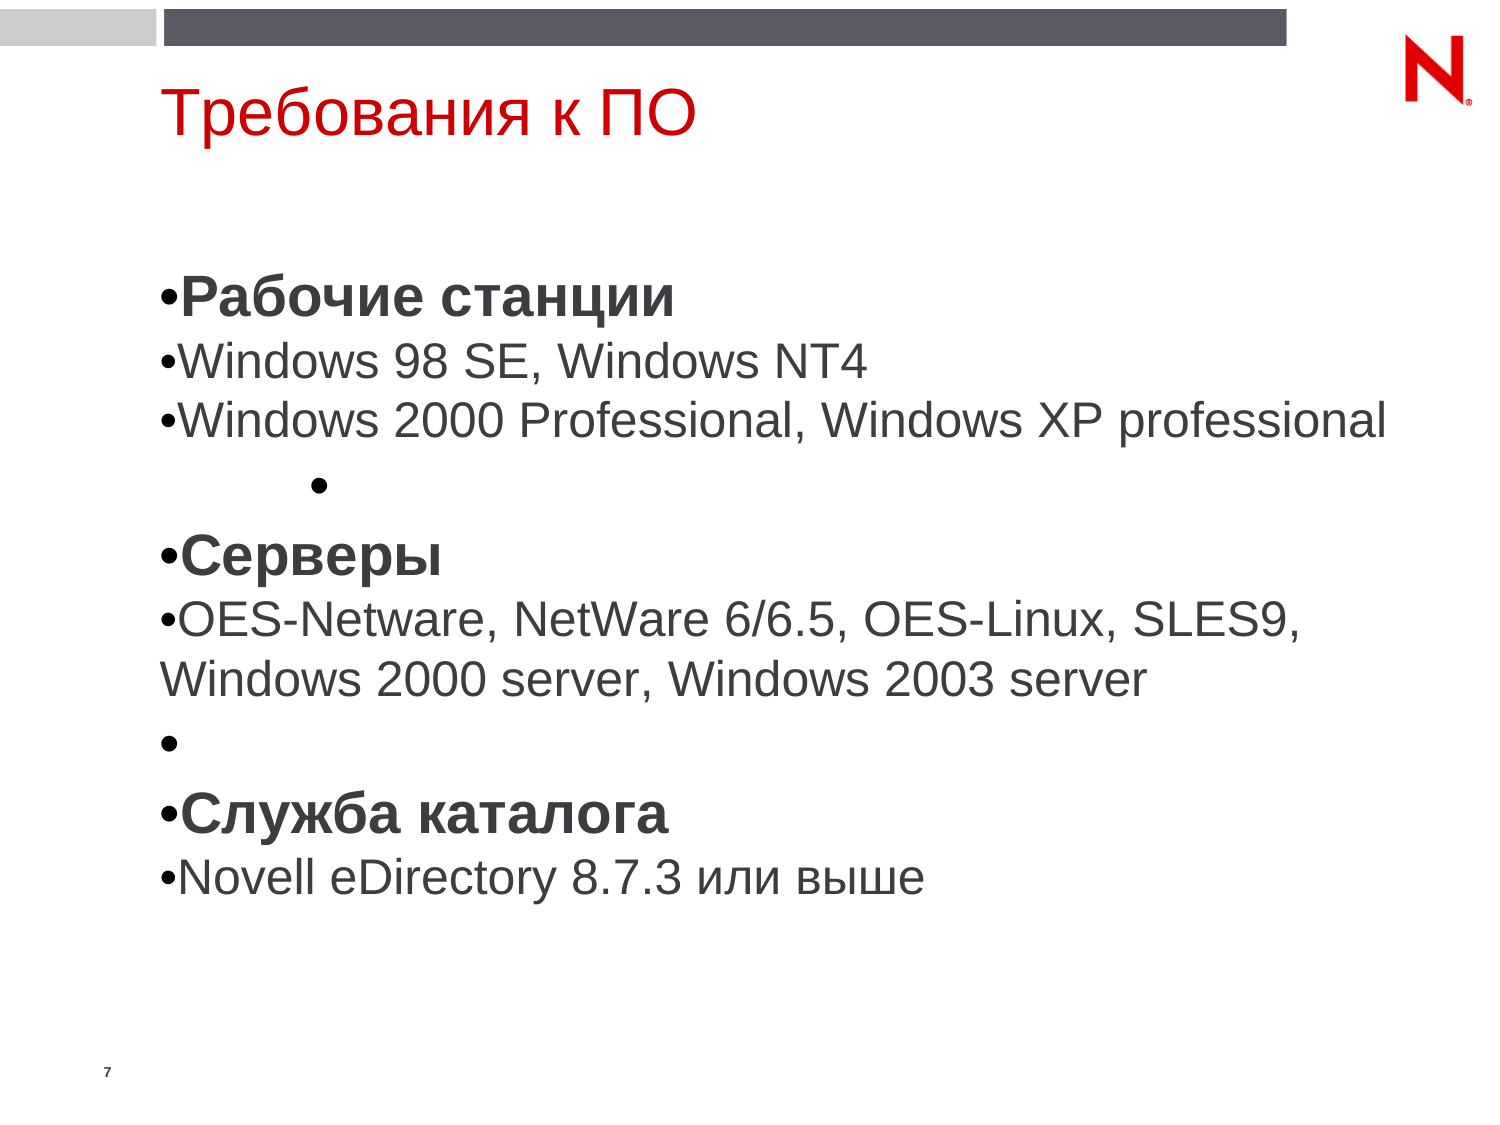

Требования к ПО
Рабочие станции
Windows 98 SE, Windows NT4
Windows 2000 Professional, Windows XP professional
Серверы
OES-Netware, NetWare 6/6.5, OES-Linux, SLES9,
Windows 2000 server, Windows 2003 server
Служба каталога
Novell eDirectory 8.7.3 или выше